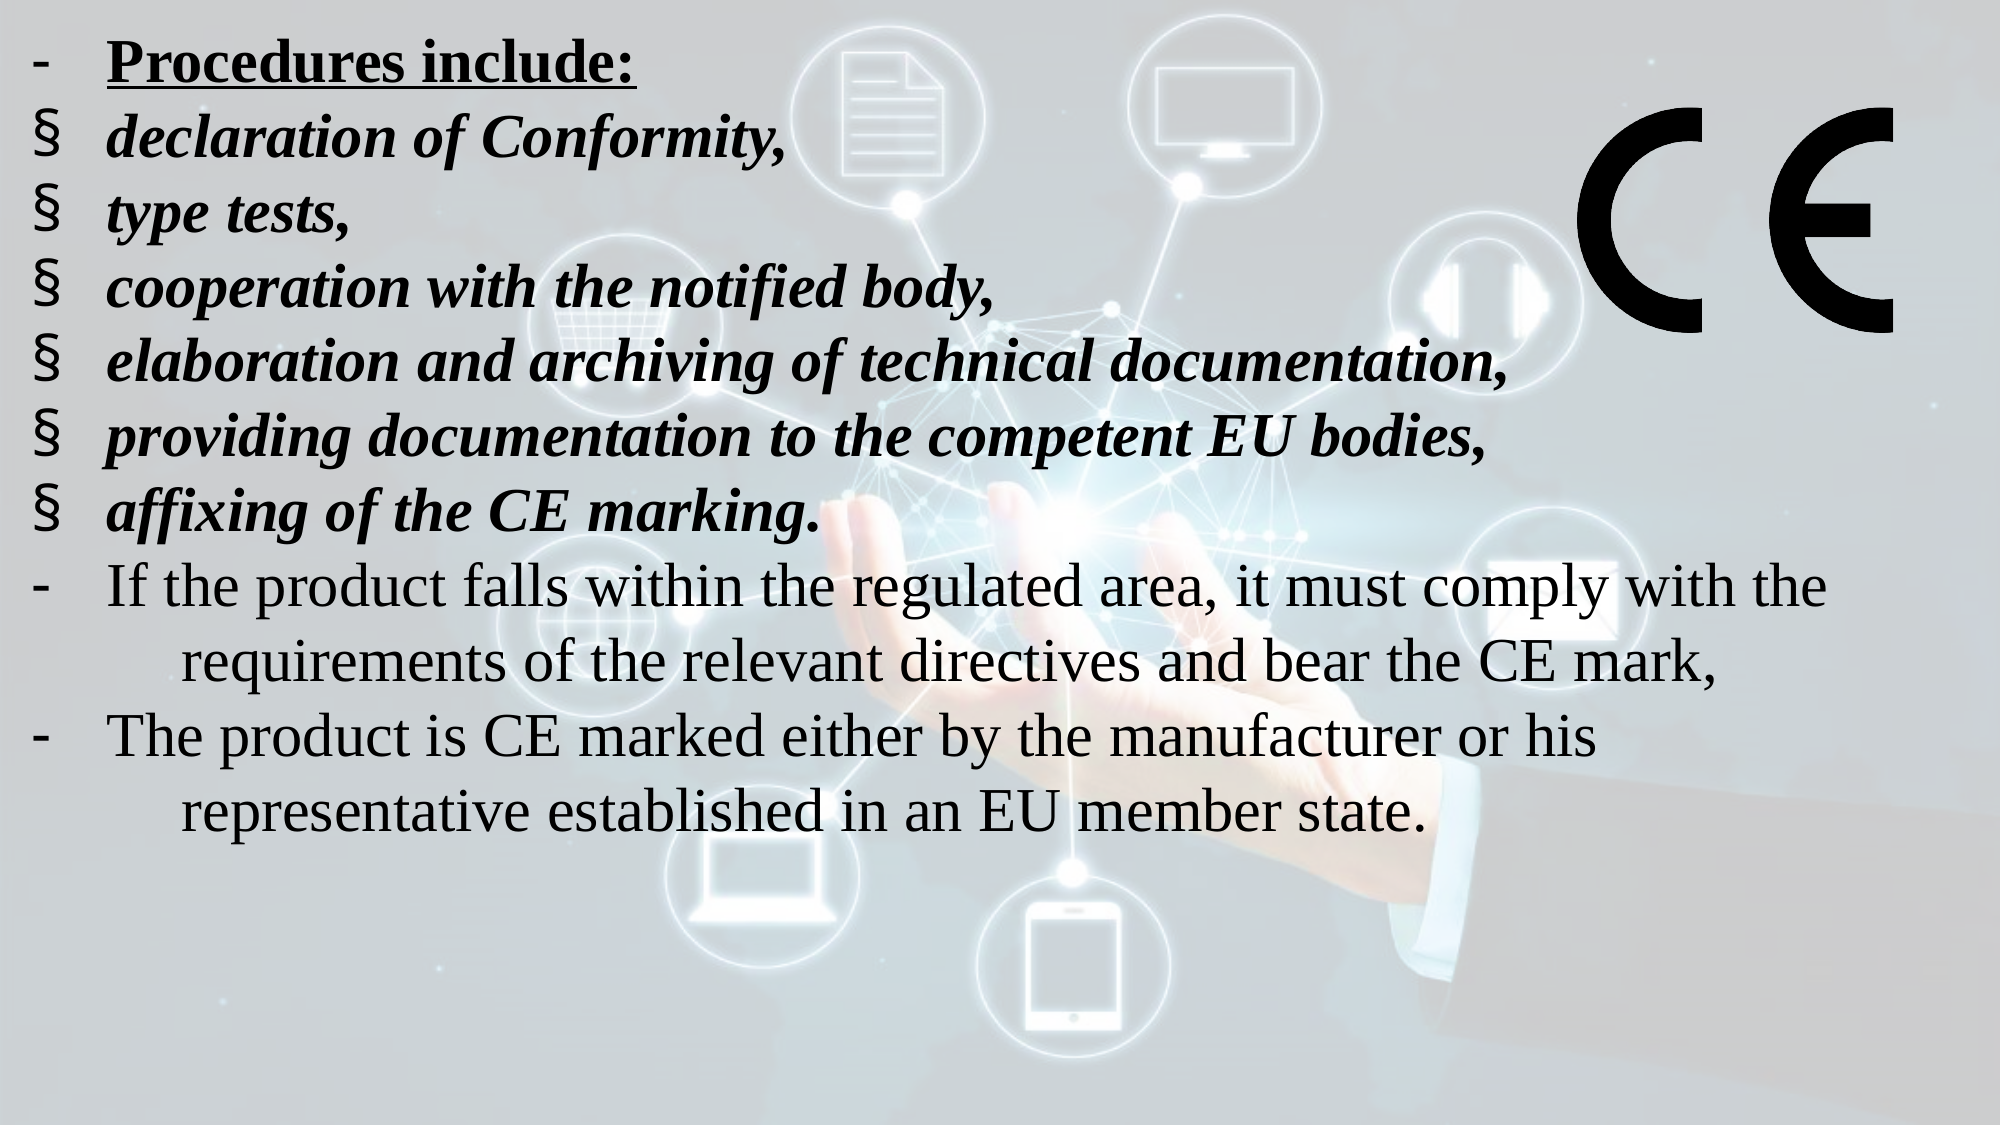

Procedures include:
declaration of Conformity,
type tests,
cooperation with the notified body,
elaboration and archiving of technical documentation,
providing documentation to the competent EU bodies,
affixing of the CE marking.
If the product falls within the regulated area, it must comply with the requirements of the relevant directives and bear the CE mark,
The product is CE marked either by the manufacturer or his representative established in an EU member state.